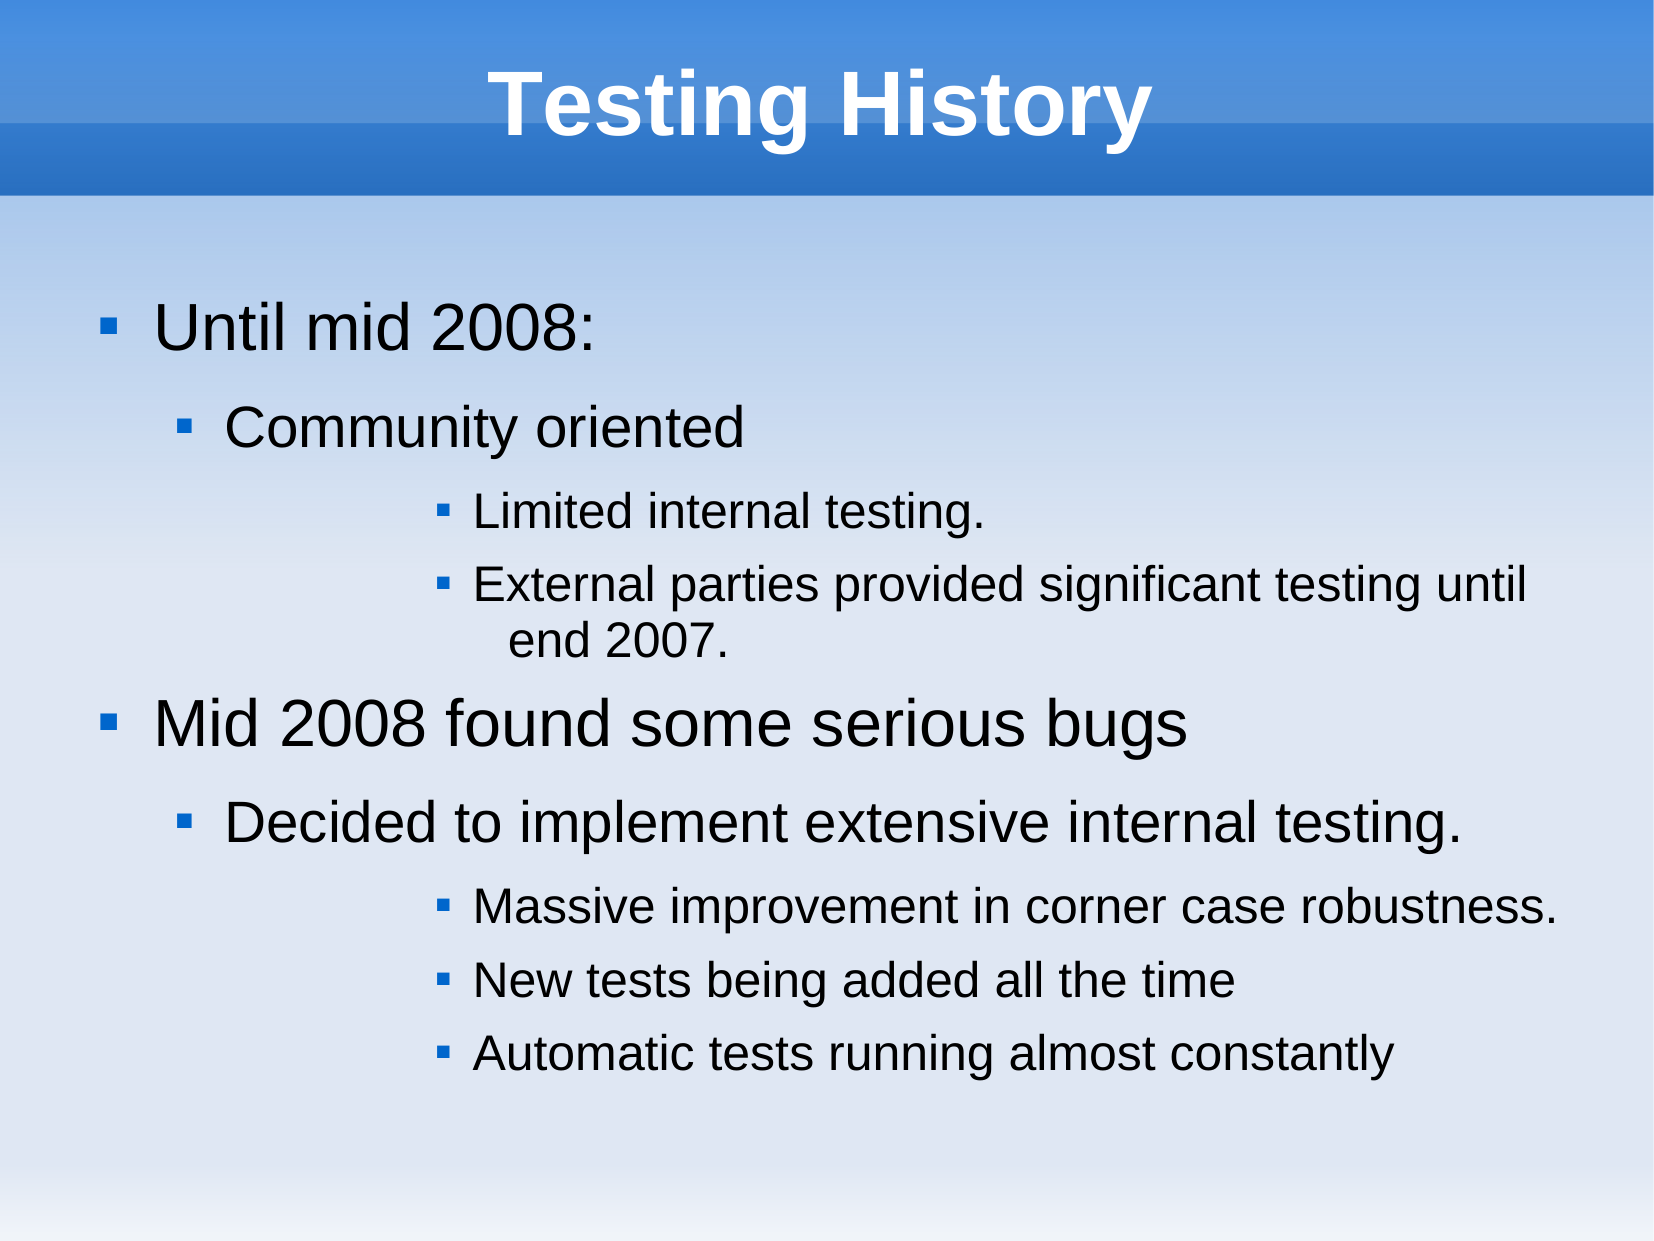

# Testing History
Until mid 2008:
Community oriented
Limited internal testing.
External parties provided significant testing until end 2007.
Mid 2008 found some serious bugs
Decided to implement extensive internal testing.
Massive improvement in corner case robustness.
New tests being added all the time
Automatic tests running almost constantly